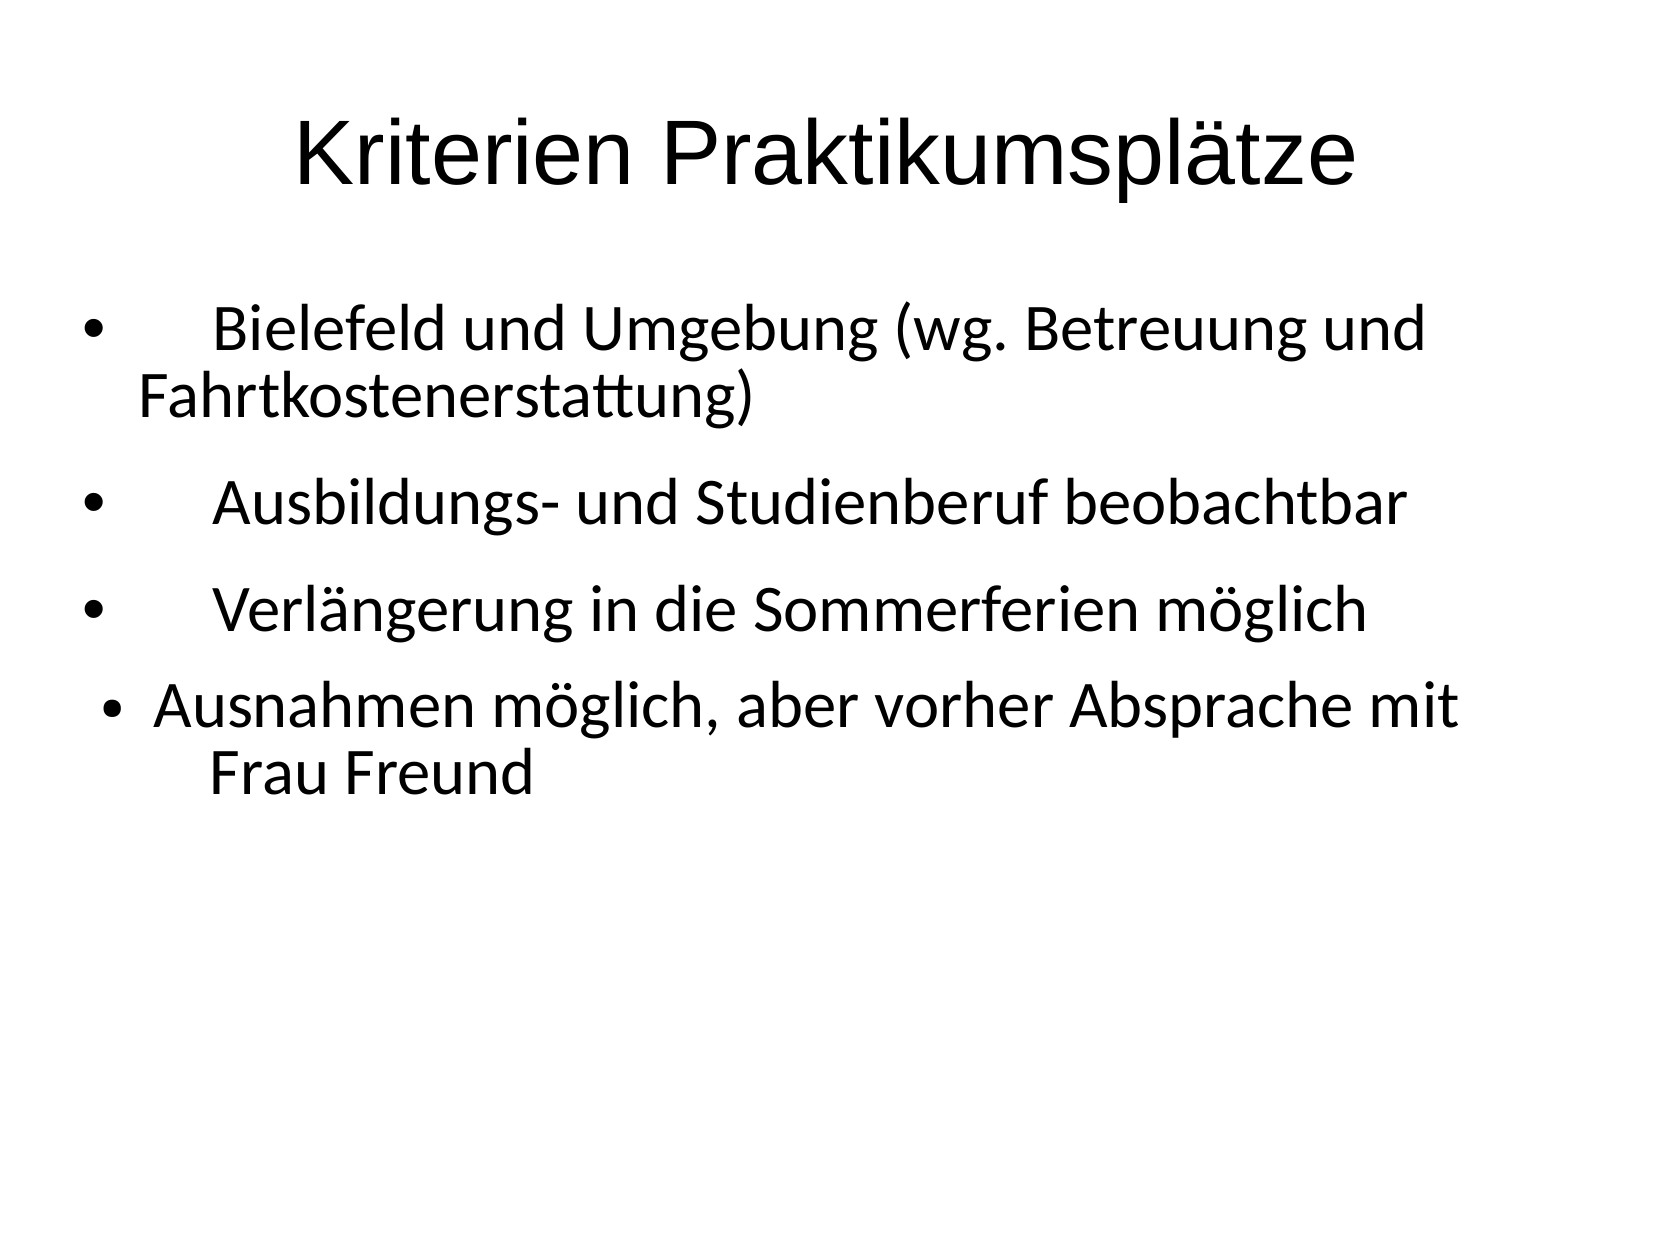

# Kriterien Praktikumsplätze
•	Bielefeld und Umgebung (wg. Betreuung und Fahrtkostenerstattung)
•	Ausbildungs- und Studienberuf beobachtbar
•	Verlängerung in die Sommerferien möglich
Ausnahmen möglich, aber vorher Absprache mit Frau Freund